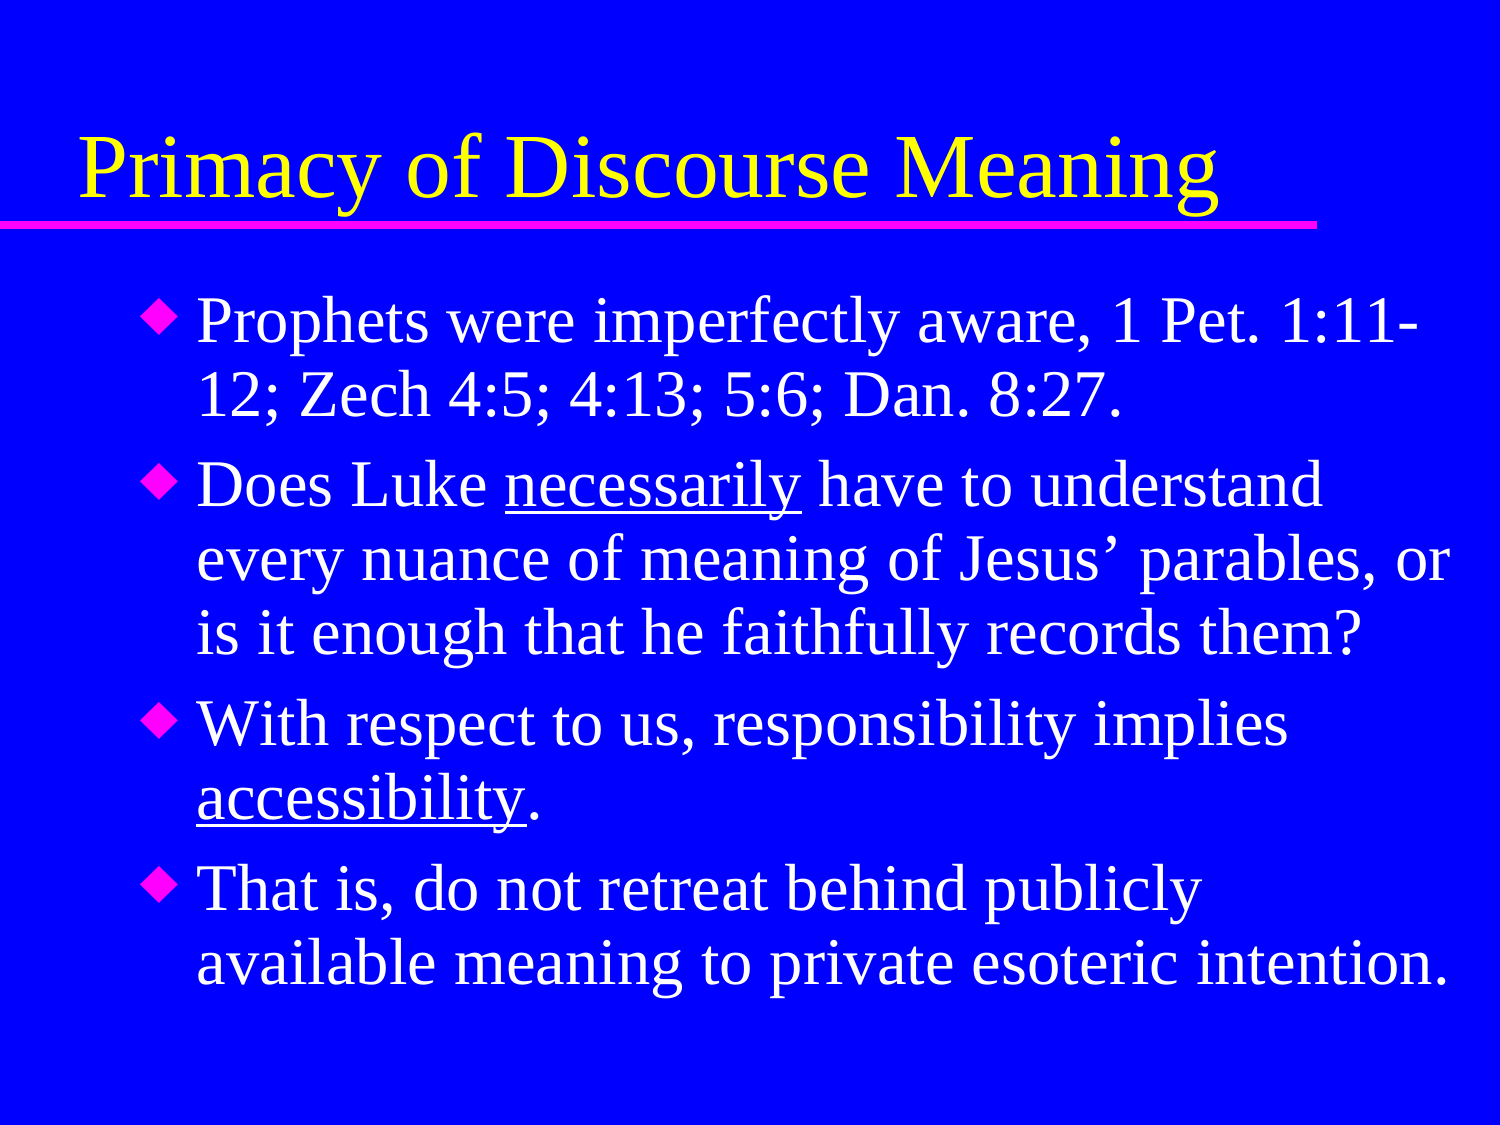

# Primacy of Discourse Meaning
Prophets were imperfectly aware, 1 Pet. 1:11-12; Zech 4:5; 4:13; 5:6; Dan. 8:27.
Does Luke necessarily have to understand every nuance of meaning of Jesus’ parables, or is it enough that he faithfully records them?
With respect to us, responsibility implies accessibility.
That is, do not retreat behind publicly available meaning to private esoteric intention.